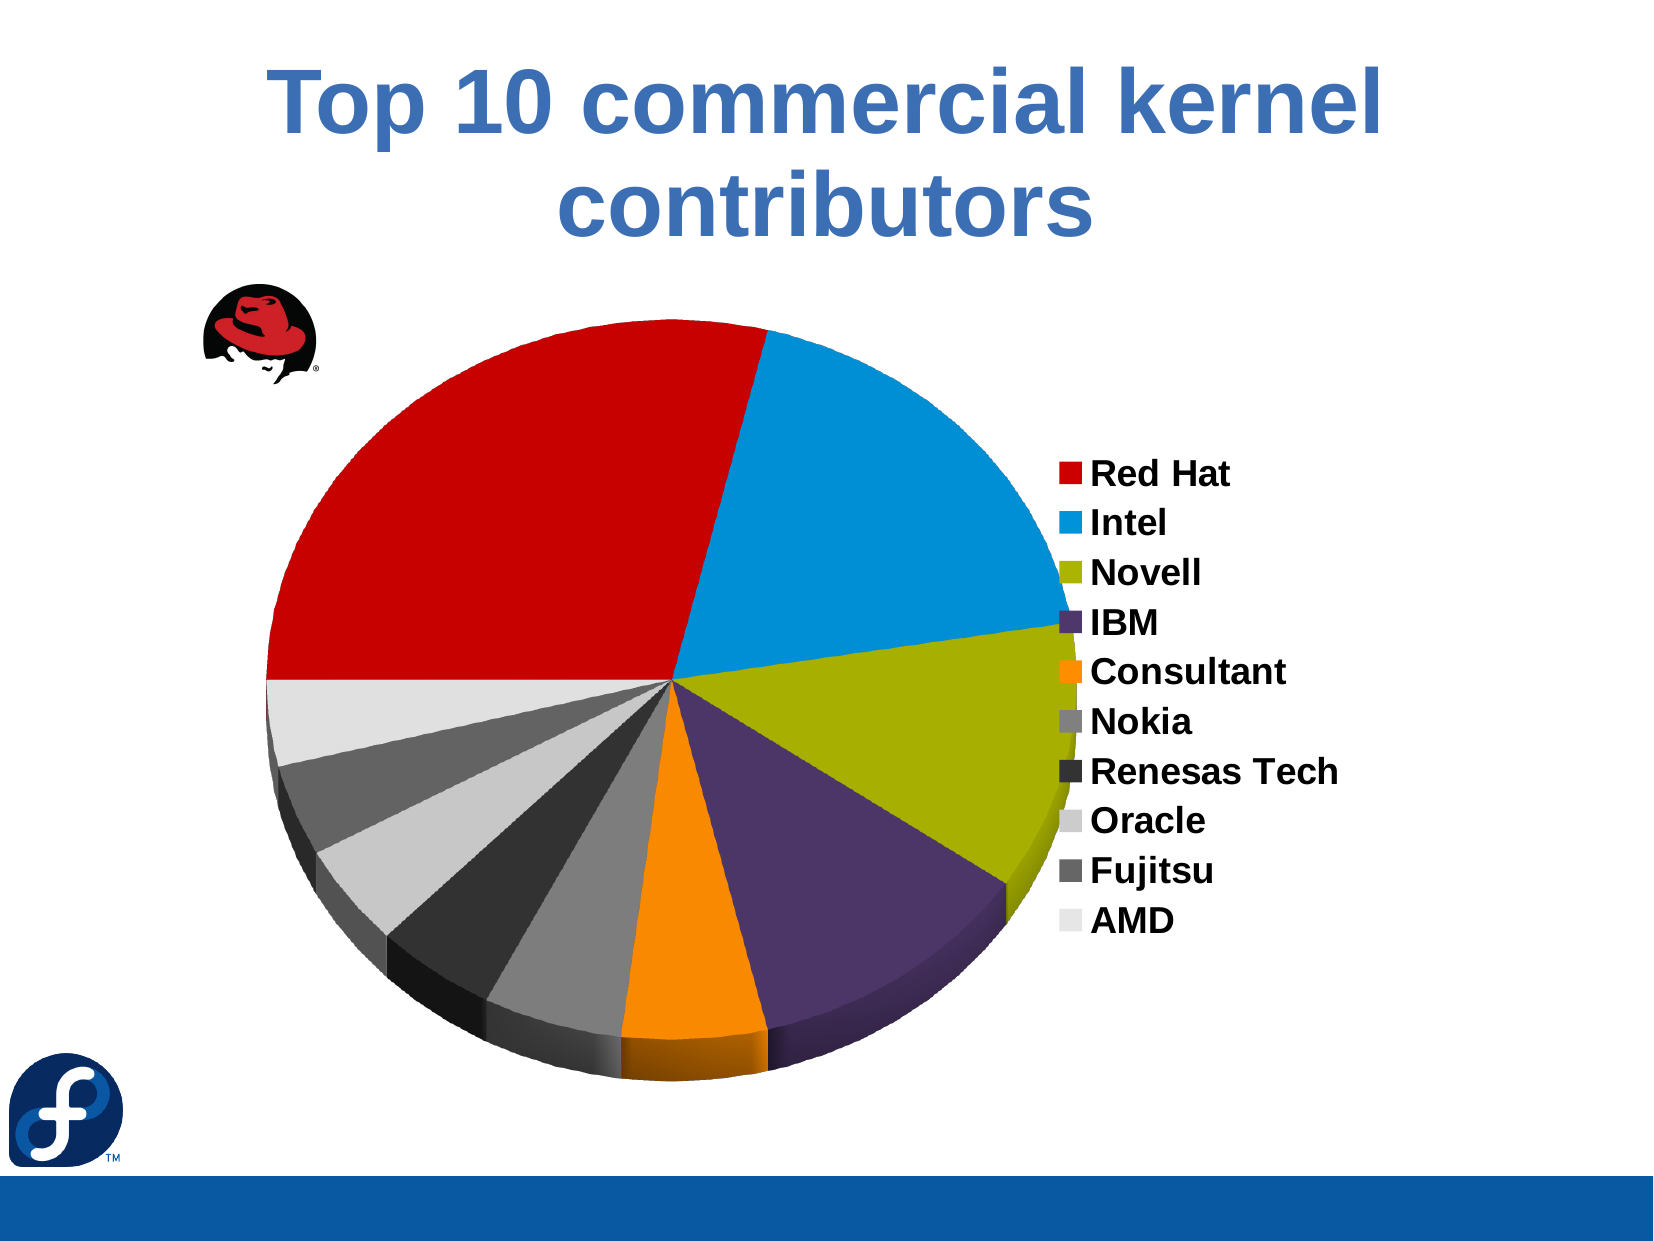

# Top 10 commercial kernel contributors
[unsupported chart]